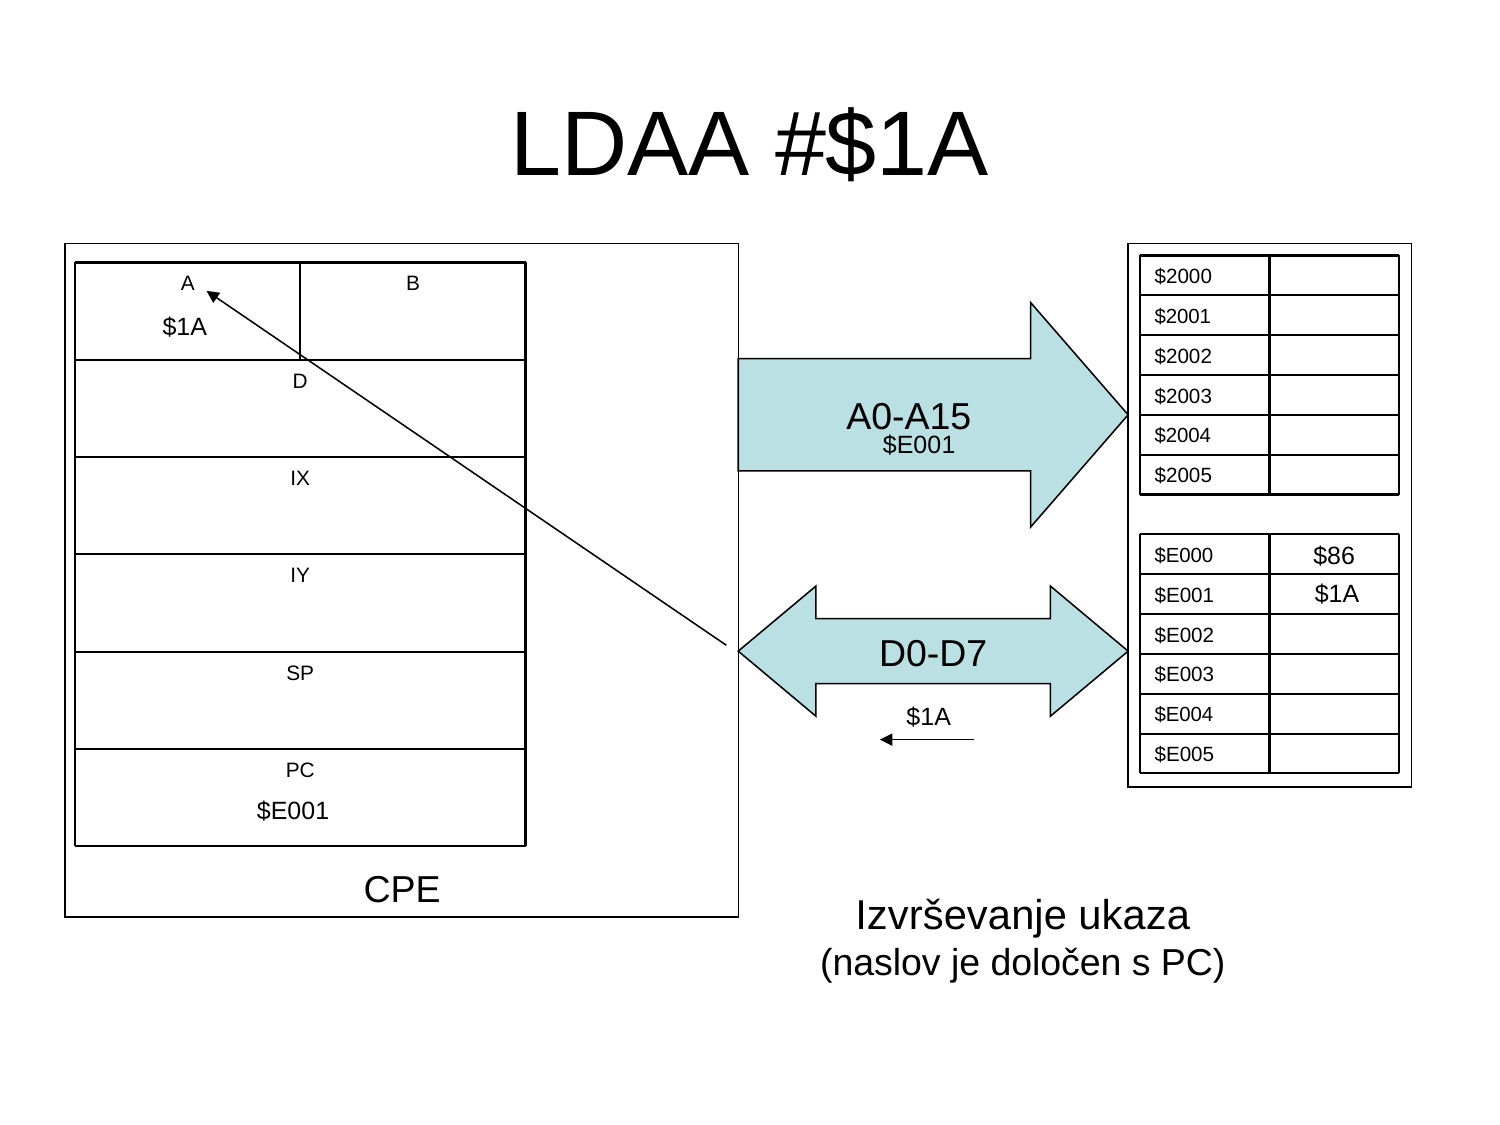

LDAA #$1A
A
B
D
IX
IY
SP
PC
CPE
$2000
$2001
$2002
$2003
$2004
$2005
$E000
$E001
$E002
$E003
$E004
$E005
$1A
A0-A15
$E001
$86
$1A
D0-D7
$1A
$E001
Izvrševanje ukaza
(naslov je določen s PC)